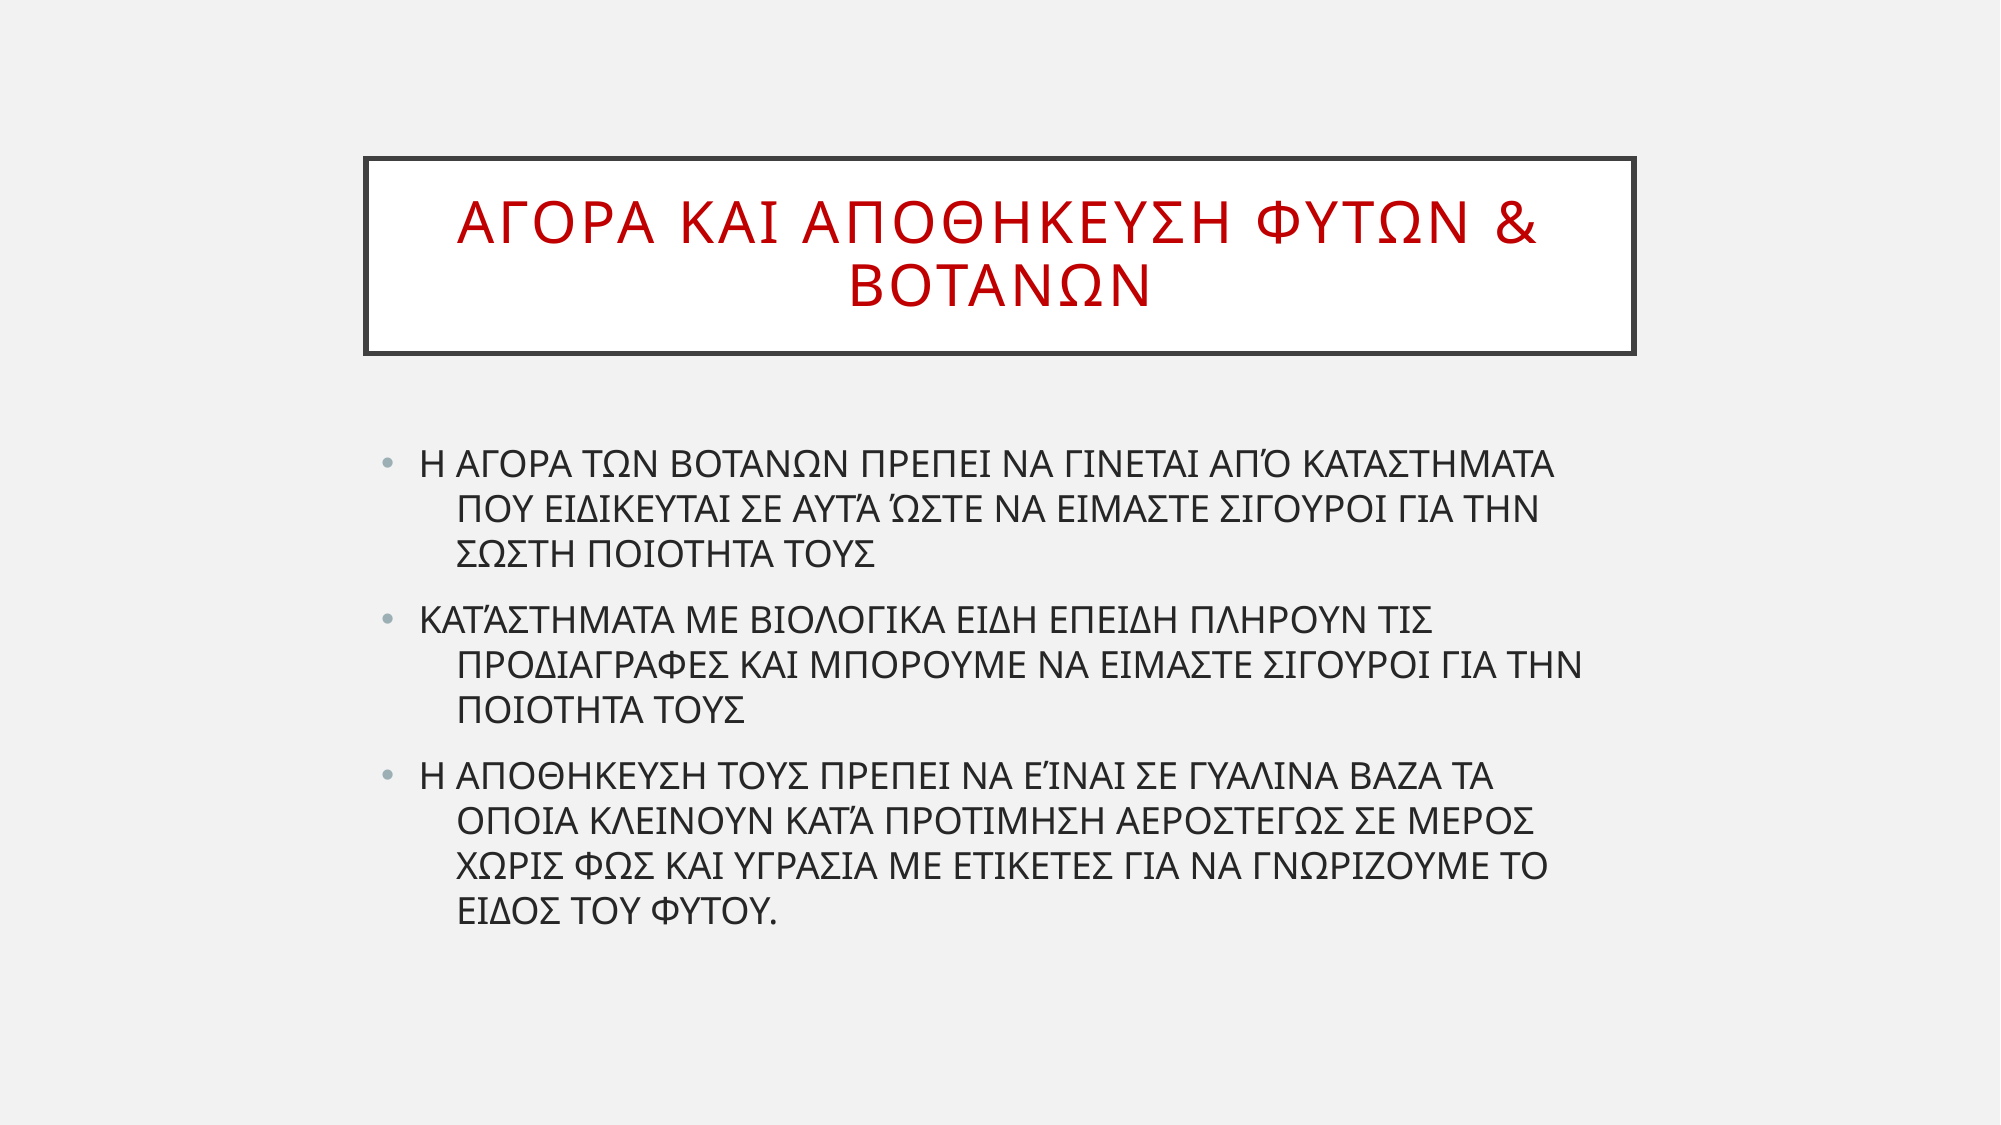

# ΑΓΟΡΑ ΚΑΙ ΑΠΟΘΗΚΕΥΣΗ ΦΥΤΩΝ & ΒΟΤΑΝΩΝ
Η ΑΓΟΡΑ ΤΩΝ ΒΟΤΑΝΩΝ ΠΡΕΠΕΙ ΝΑ ΓΙΝΕΤΑΙ ΑΠΌ ΚΑΤΑΣΤΗΜΑΤΑ ΠΟΥ ΕΙΔΙΚΕΥΤΑΙ ΣΕ ΑΥΤΆ ΏΣΤΕ ΝΑ ΕΙΜΑΣΤΕ ΣΙΓΟΥΡΟΙ ΓΙΑ ΤΗΝ ΣΩΣΤΗ ΠΟΙΟΤΗΤΑ ΤΟΥΣ
ΚΑΤΆΣΤΗΜΑΤΑ ΜΕ ΒΙΟΛΟΓΙΚΑ ΕΙΔΗ ΕΠΕΙΔΗ ΠΛΗΡΟΥΝ ΤΙΣ ΠΡΟΔΙΑΓΡΑΦΕΣ ΚΑΙ ΜΠΟΡΟΥΜΕ ΝΑ ΕΙΜΑΣΤΕ ΣΙΓΟΥΡΟΙ ΓΙΑ ΤΗΝ ΠΟΙΟΤΗΤΑ ΤΟΥΣ
Η ΑΠΟΘΗΚΕΥΣΗ ΤΟΥΣ ΠΡΕΠΕΙ ΝΑ ΕΊΝΑΙ ΣΕ ΓΥΑΛΙΝΑ ΒΑΖΑ ΤΑ ΟΠΟΙΑ ΚΛΕΙΝΟΥΝ ΚΑΤΆ ΠΡΟΤΙΜΗΣΗ ΑΕΡΟΣΤΕΓΩΣ ΣΕ ΜΕΡΟΣ ΧΩΡΙΣ ΦΩΣ ΚΑΙ ΥΓΡΑΣΙΑ ΜΕ ΕΤΙΚΕΤΕΣ ΓΙΑ ΝΑ ΓΝΩΡΙΖΟΥΜΕ ΤΟ ΕΙΔΟΣ ΤΟΥ ΦΥΤΟΥ.